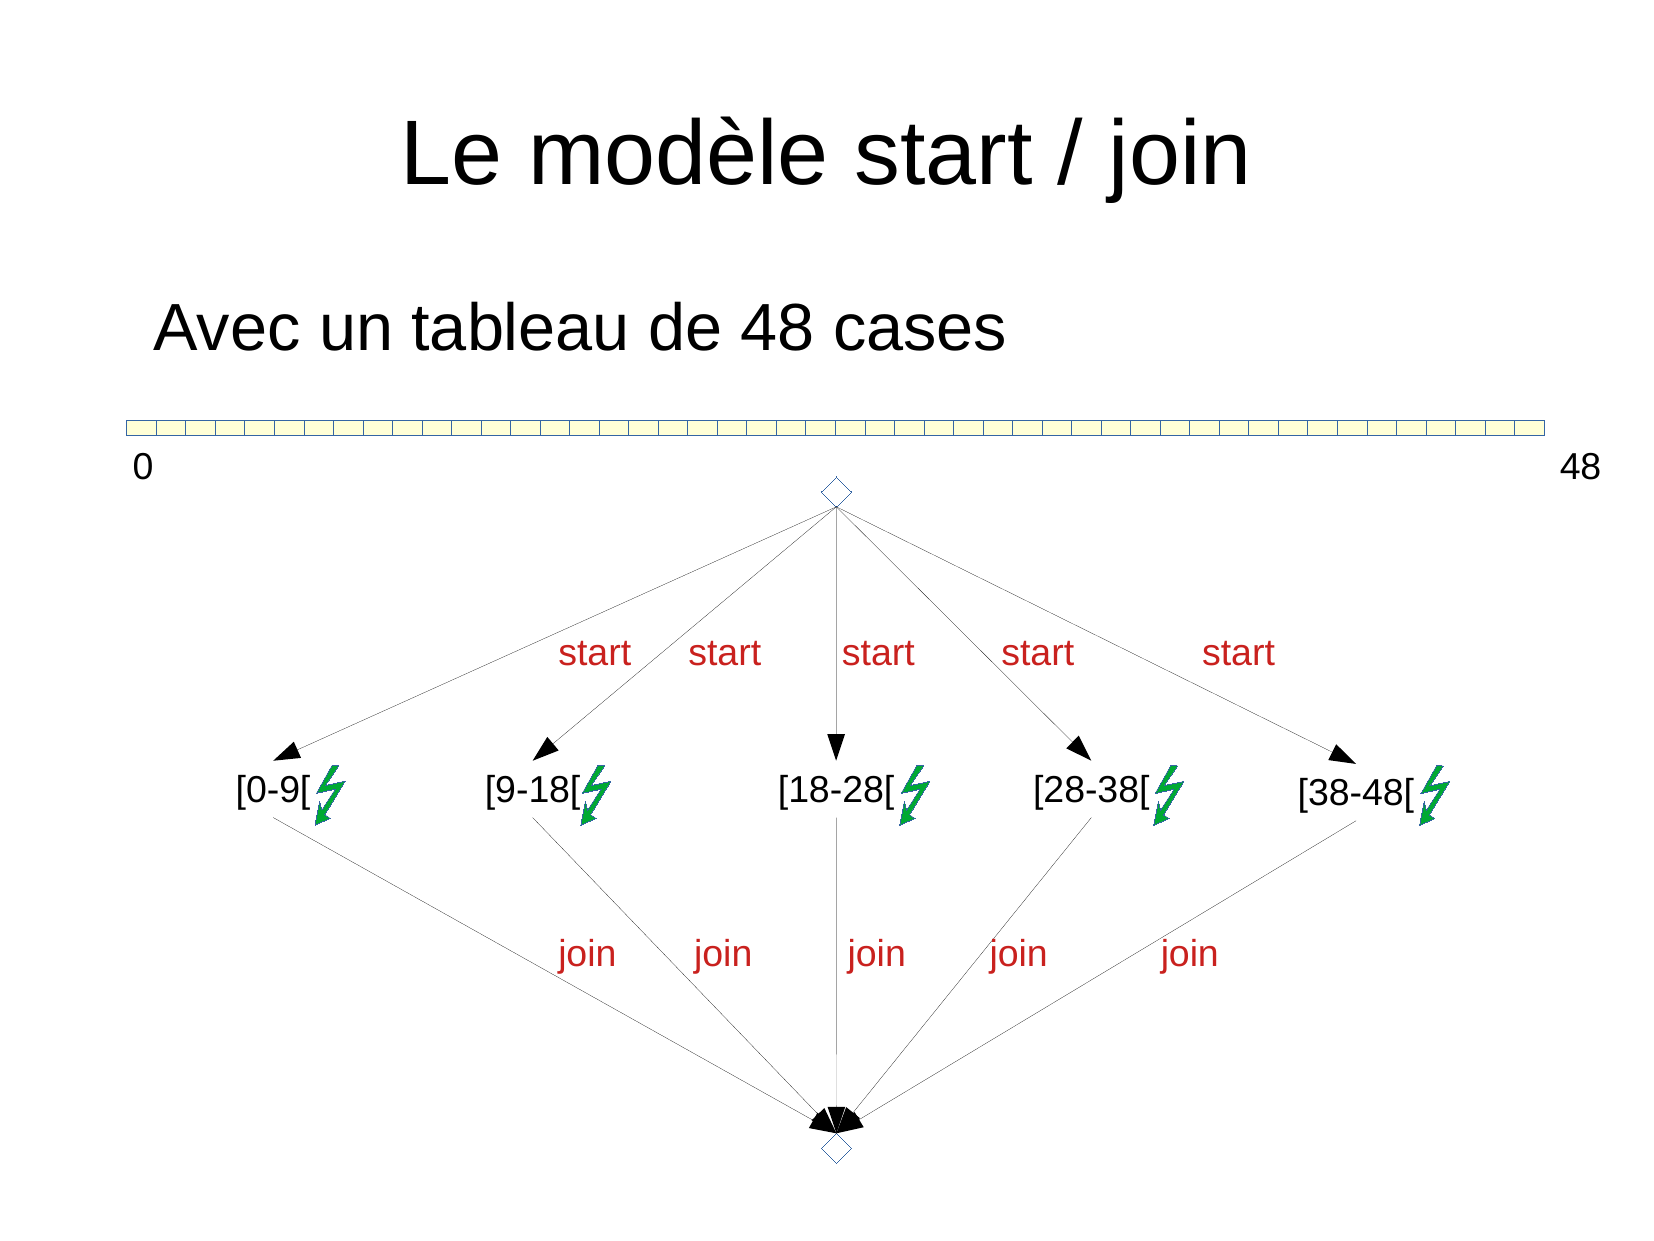

# Le modèle start / join
Avec un tableau de 48 cases
0
48
start
start
start
start
start
[0-9[
[9-18[
[18-28[
[28-38[
[38-48[
join
join
join
join
join